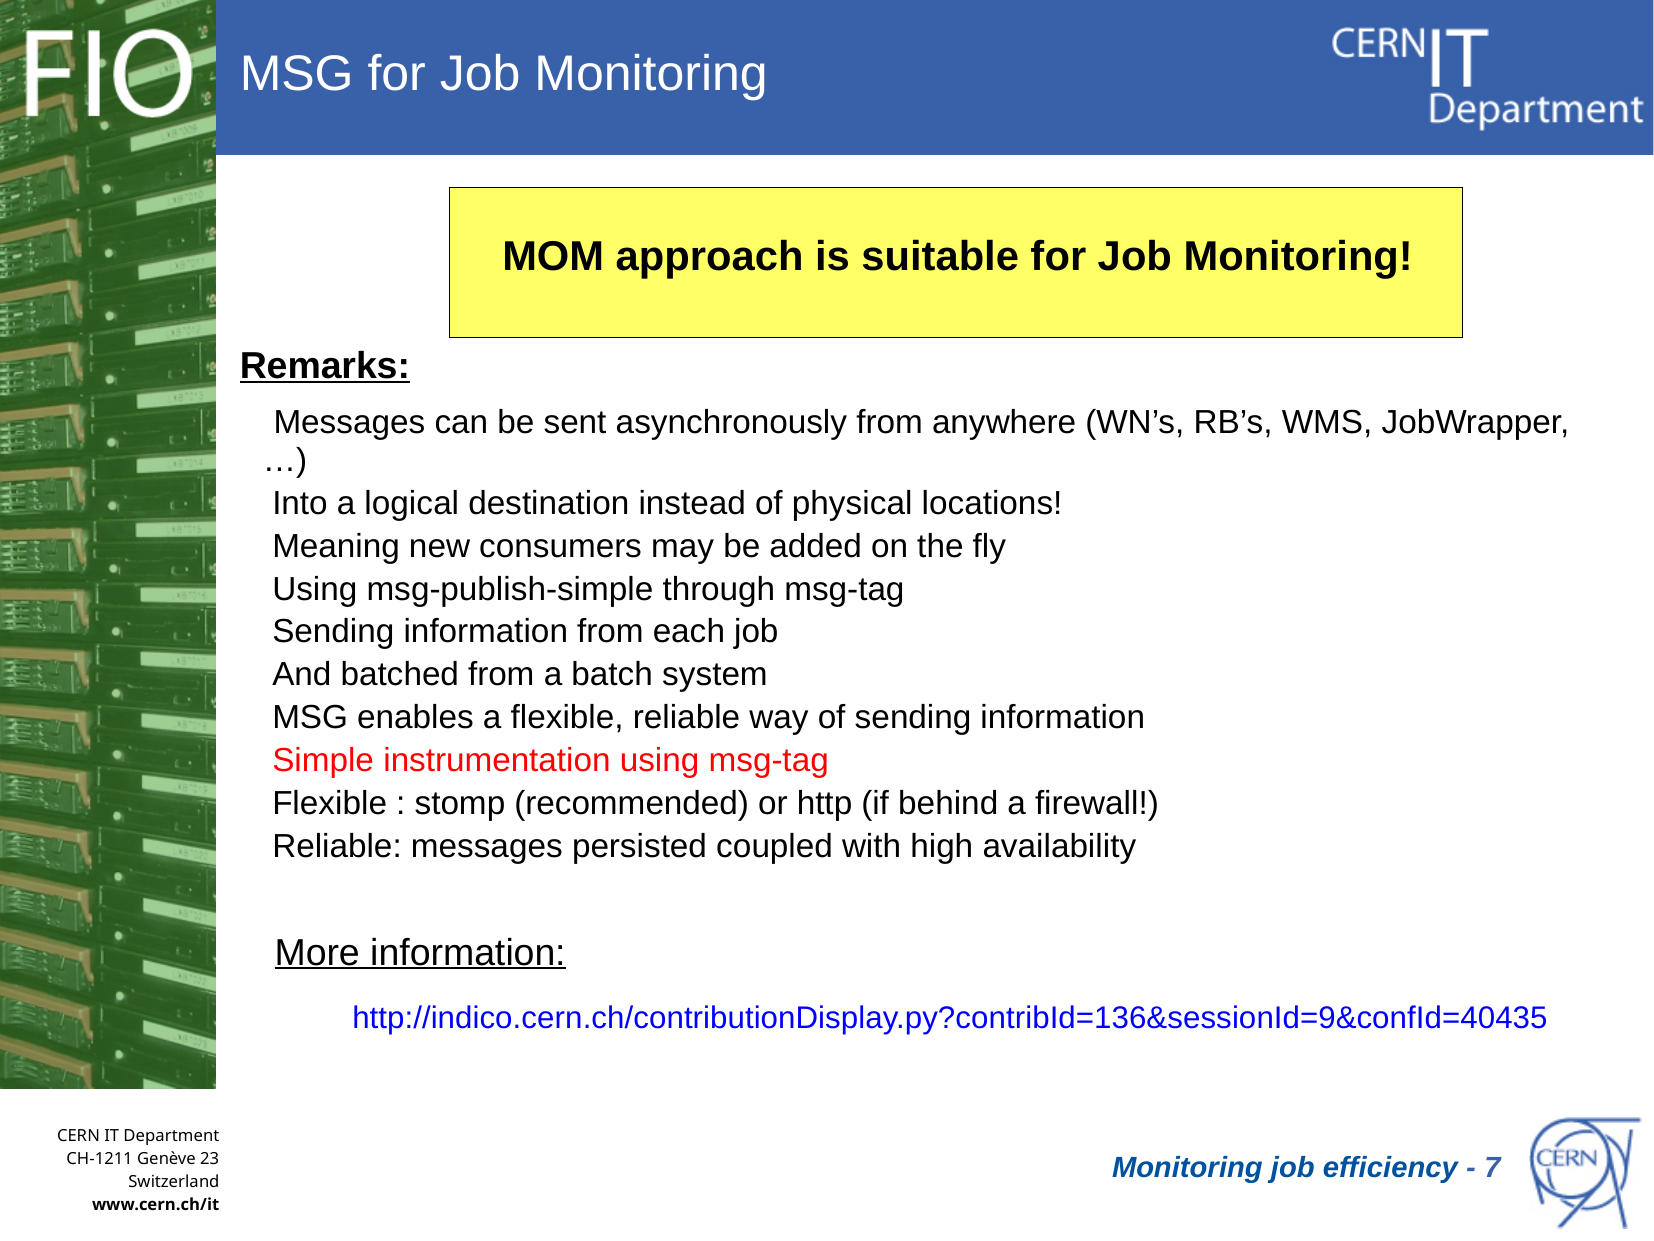

MSG for Job Monitoring
MOM approach is suitable for Job Monitoring!
 Messages can be sent asynchronously from anywhere (WN’s, RB’s, WMS, JobWrapper, …)
 Into a logical destination instead of physical locations!
 Meaning new consumers may be added on the fly
 Using msg-publish-simple through msg-tag
 Sending information from each job
 And batched from a batch system
 MSG enables a flexible, reliable way of sending information
 Simple instrumentation using msg-tag
 Flexible : stomp (recommended) or http (if behind a firewall!)
 Reliable: messages persisted coupled with high availability
Remarks:
More information:
http://indico.cern.ch/contributionDisplay.py?contribId=136&sessionId=9&confId=40435